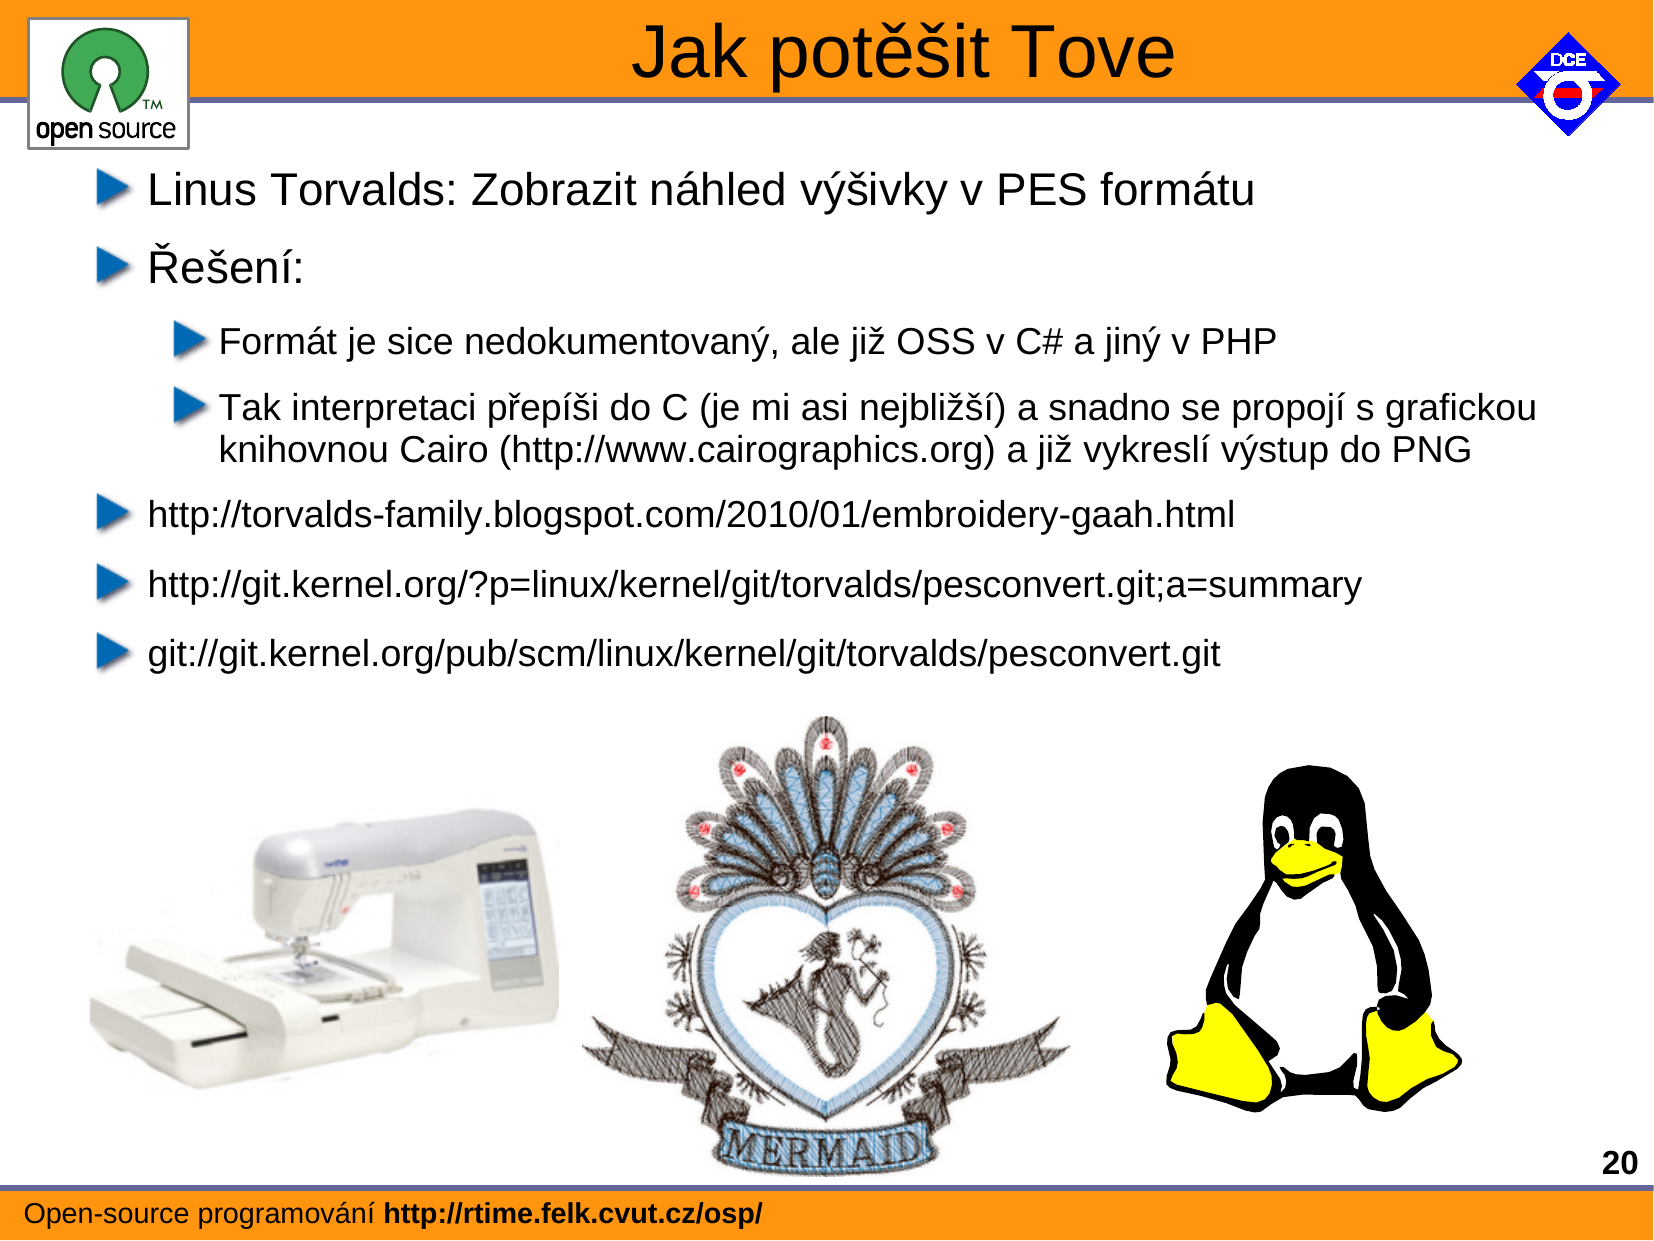

# Jak potěšit Tove
Linus Torvalds: Zobrazit náhled výšivky v PES formátu
Řešení:
Formát je sice nedokumentovaný, ale již OSS v C# a jiný v PHP
Tak interpretaci přepíši do C (je mi asi nejbližší) a snadno se propojí s grafickou knihovnou Cairo (http://www.cairographics.org) a již vykreslí výstup do PNG
http://torvalds-family.blogspot.com/2010/01/embroidery-gaah.html
http://git.kernel.org/?p=linux/kernel/git/torvalds/pesconvert.git;a=summary
git://git.kernel.org/pub/scm/linux/kernel/git/torvalds/pesconvert.git